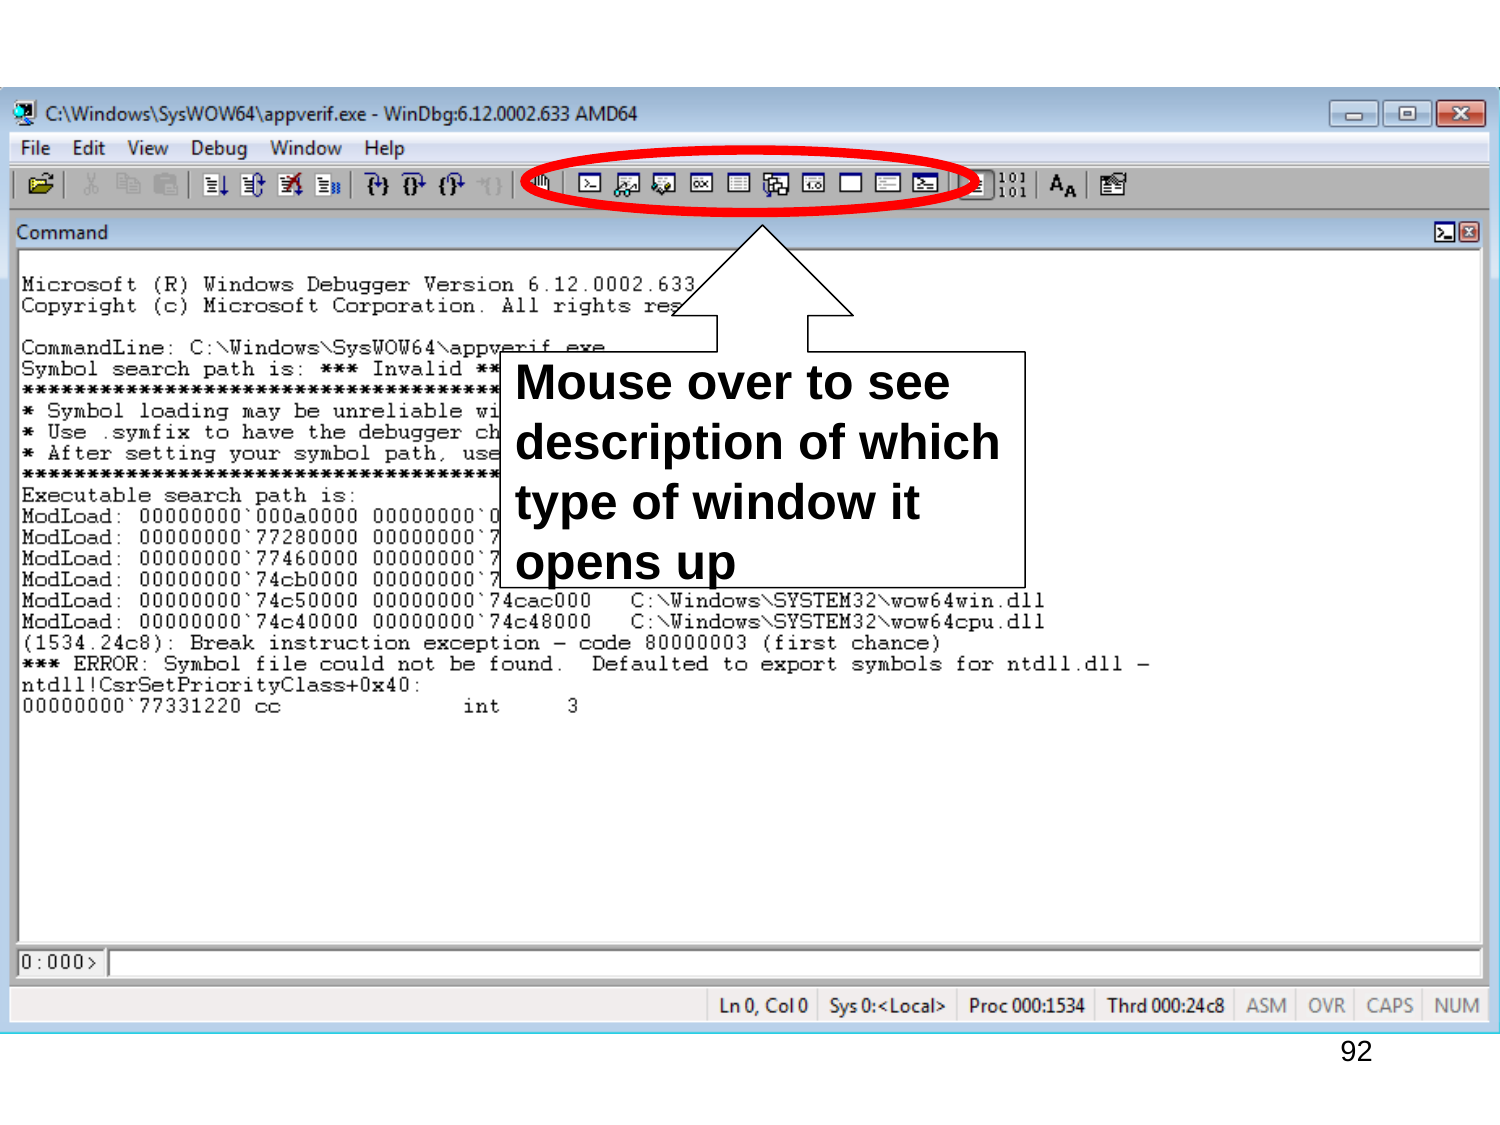

#
Mouse over to see description of which type of window it opens up